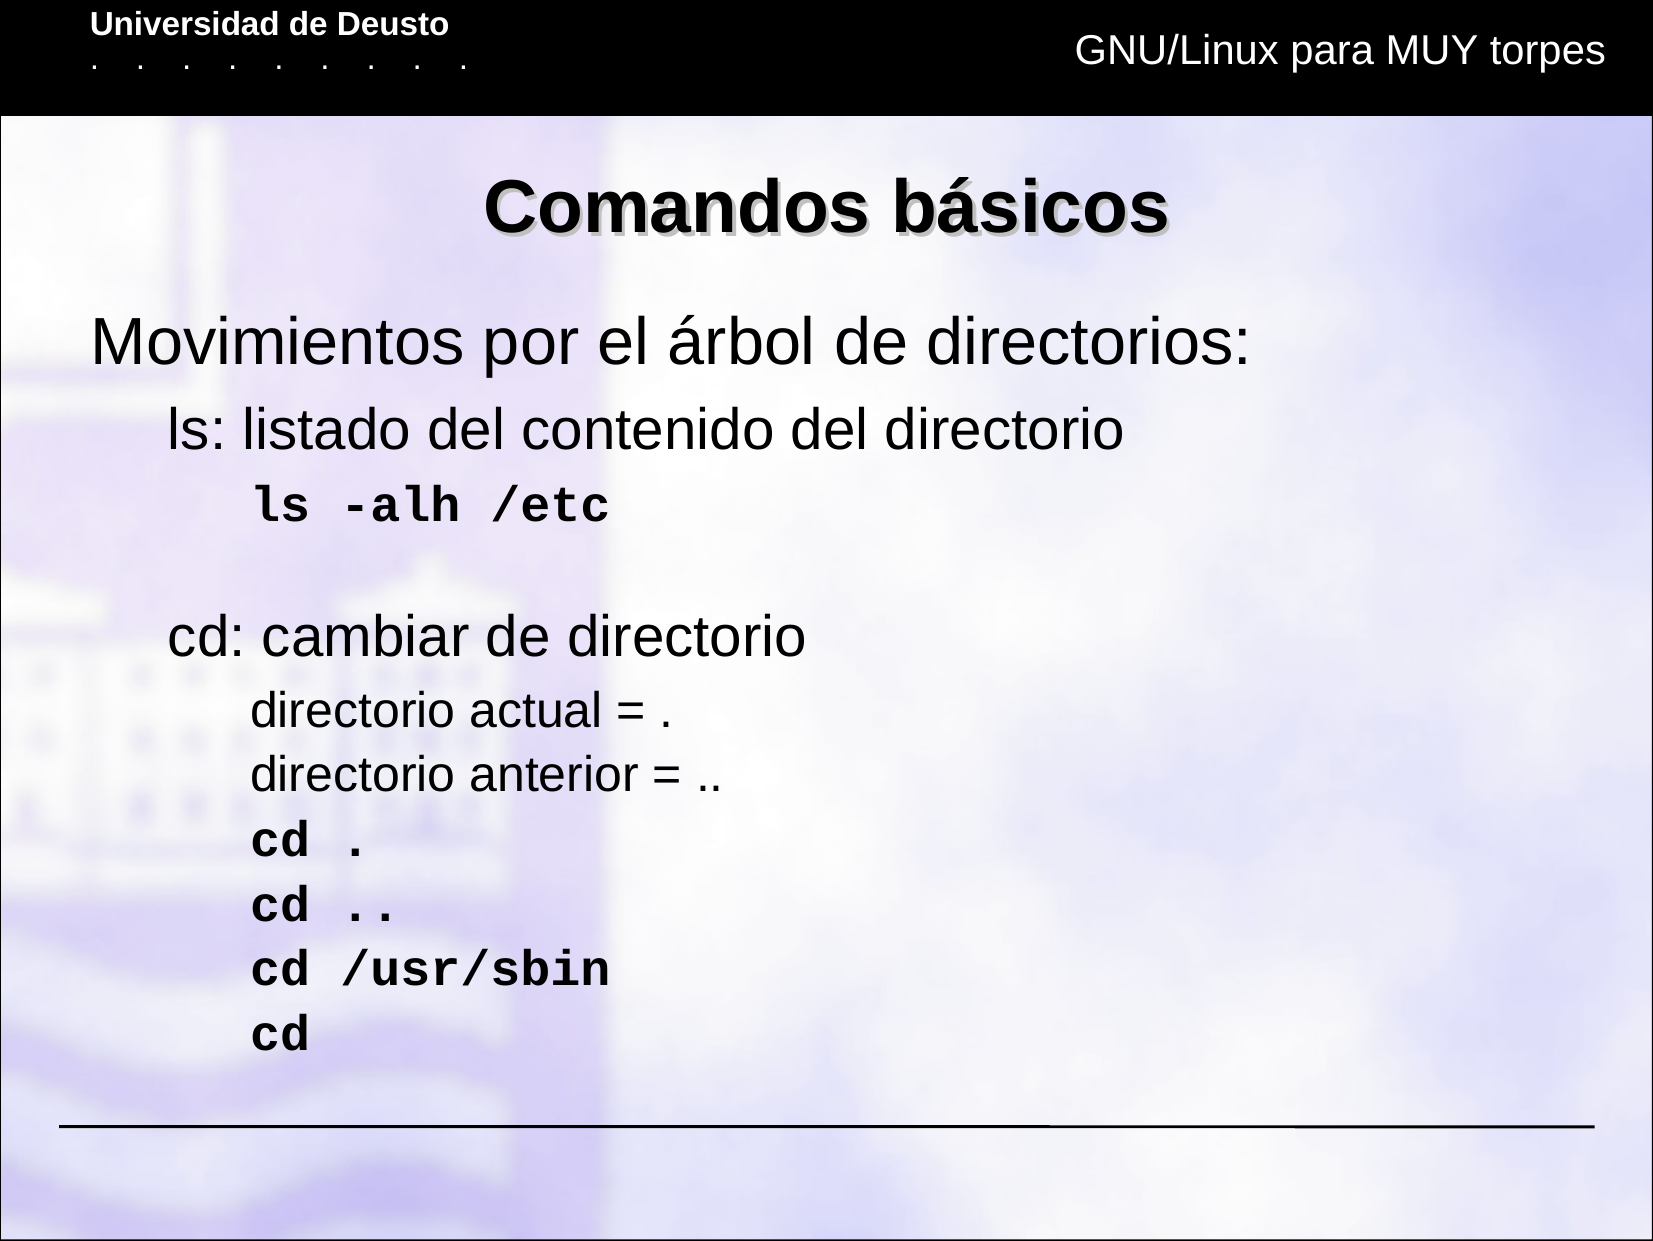

# Comandos básicos
Movimientos por el árbol de directorios:
ls: listado del contenido del directorio
ls -alh /etc
cd: cambiar de directorio
directorio actual = .
directorio anterior = ..
cd .
cd ..
cd /usr/sbin
cd